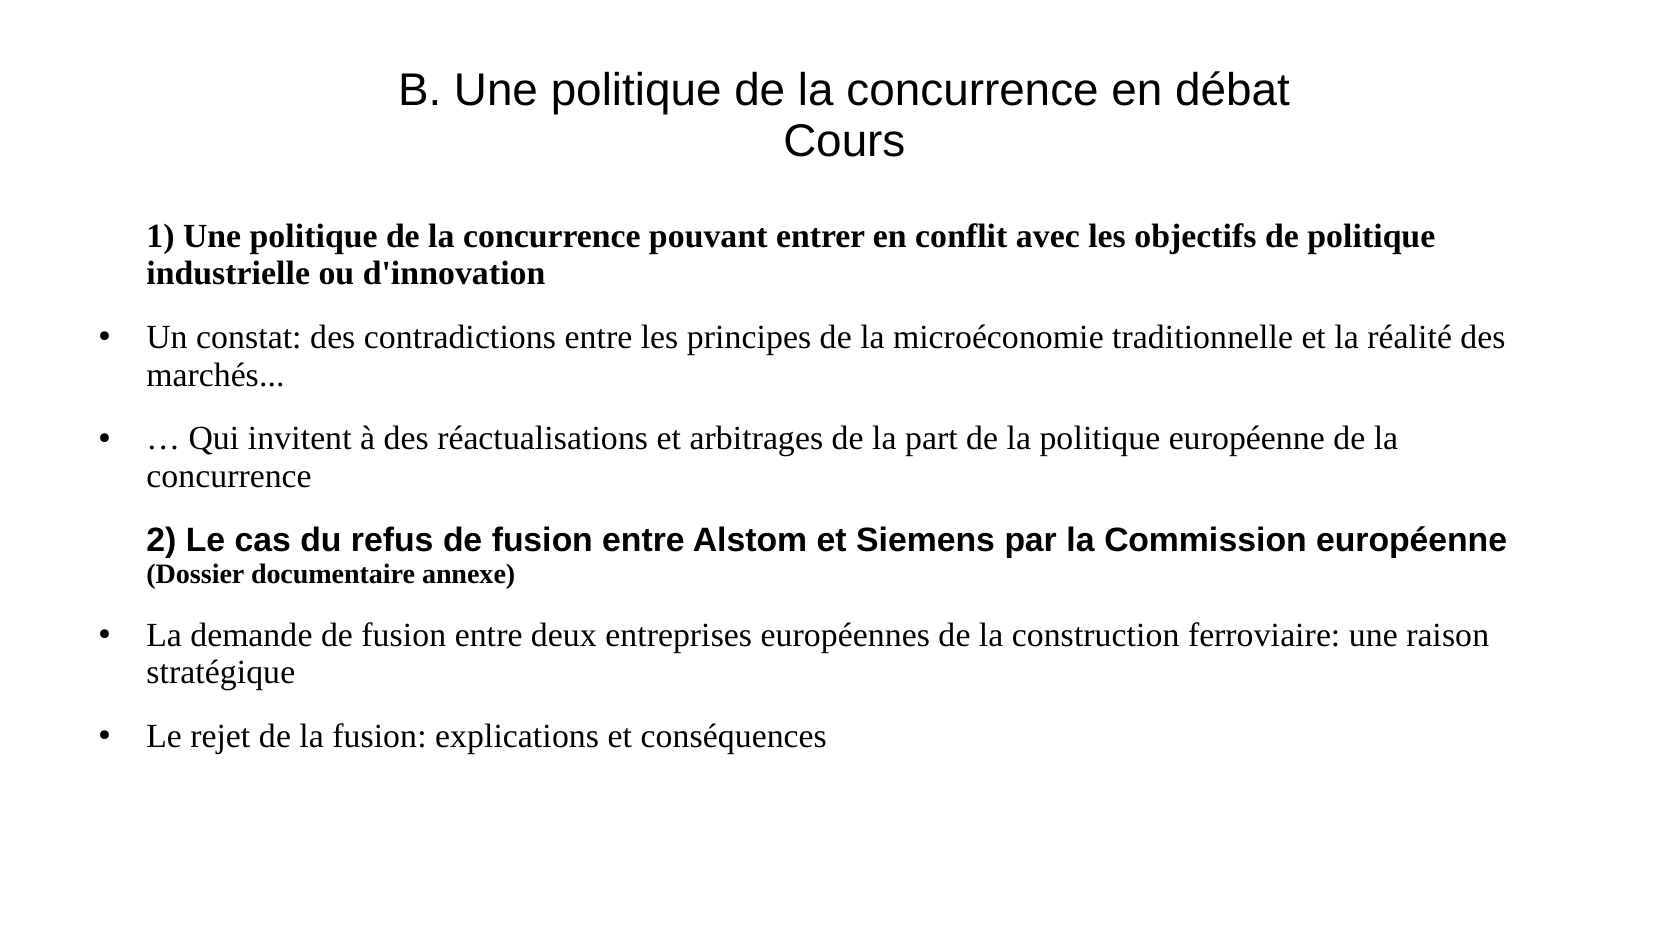

# B. Une politique de la concurrence en débat Cours
1) Une politique de la concurrence pouvant entrer en conflit avec les objectifs de politique industrielle ou d'innovation
Un constat: des contradictions entre les principes de la microéconomie traditionnelle et la réalité des marchés...
… Qui invitent à des réactualisations et arbitrages de la part de la politique européenne de la concurrence
2) Le cas du refus de fusion entre Alstom et Siemens par la Commission européenne (Dossier documentaire annexe)
La demande de fusion entre deux entreprises européennes de la construction ferroviaire: une raison stratégique
Le rejet de la fusion: explications et conséquences